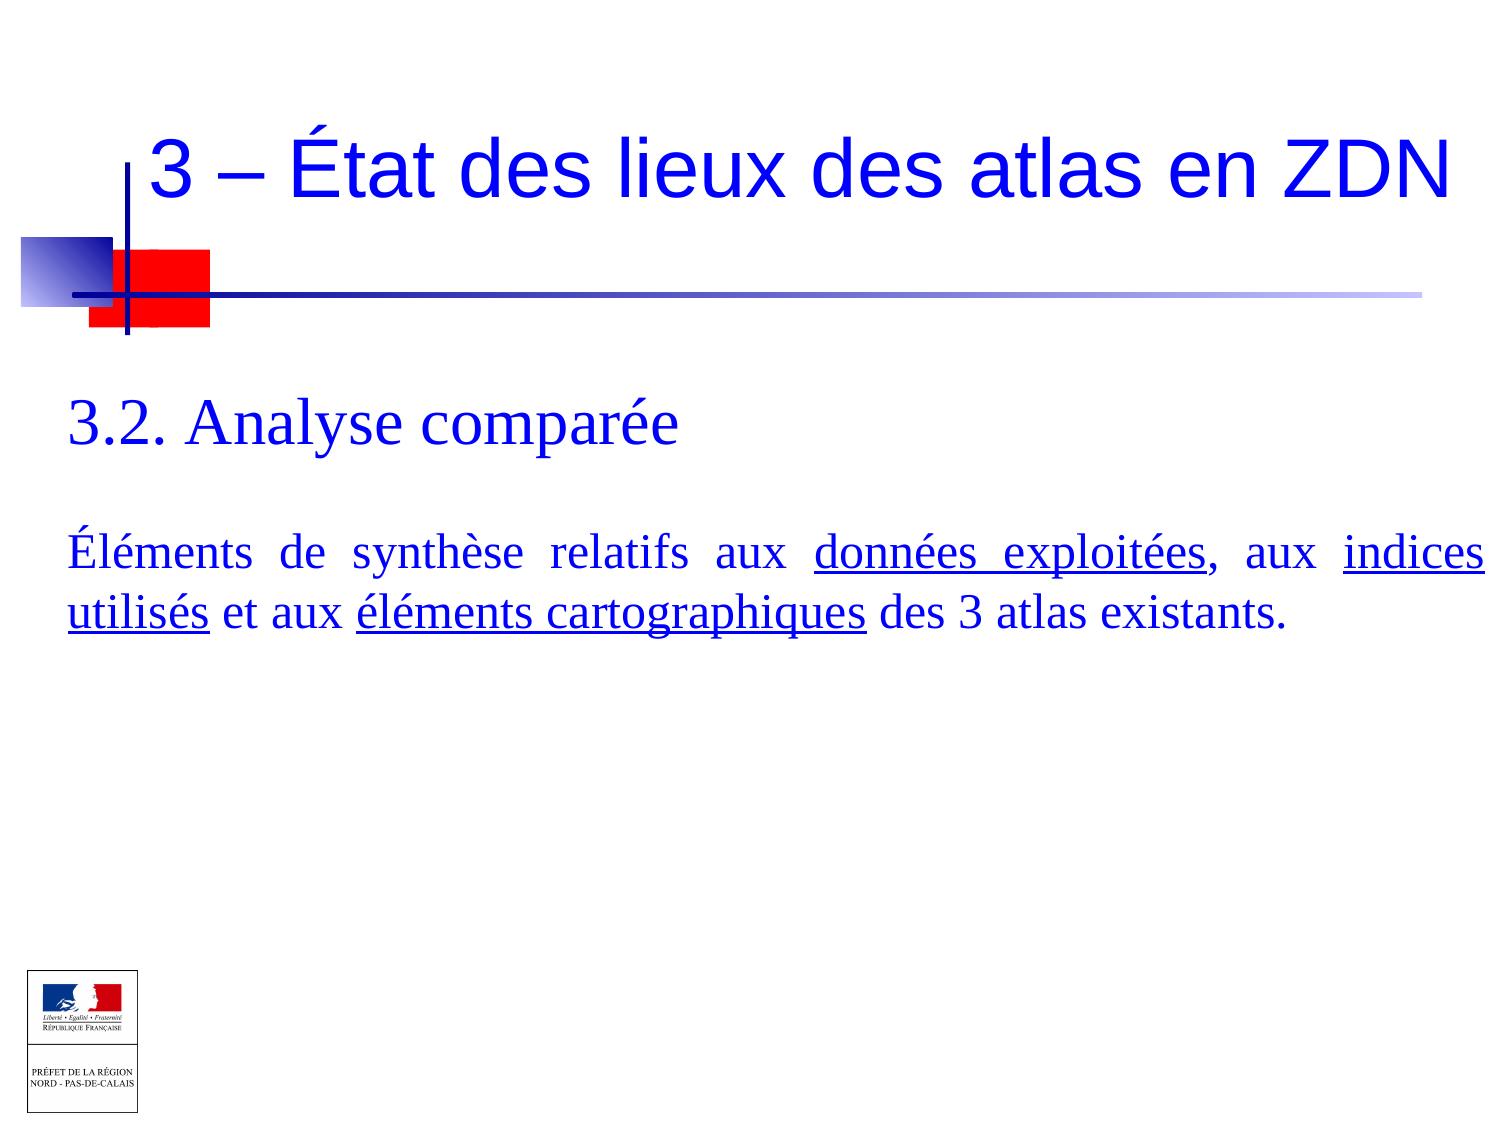

# 3 – État des lieux des atlas en ZDN
3.2. Analyse comparée
Éléments de synthèse relatifs aux données exploitées, aux indices utilisés et aux éléments cartographiques des 3 atlas existants.